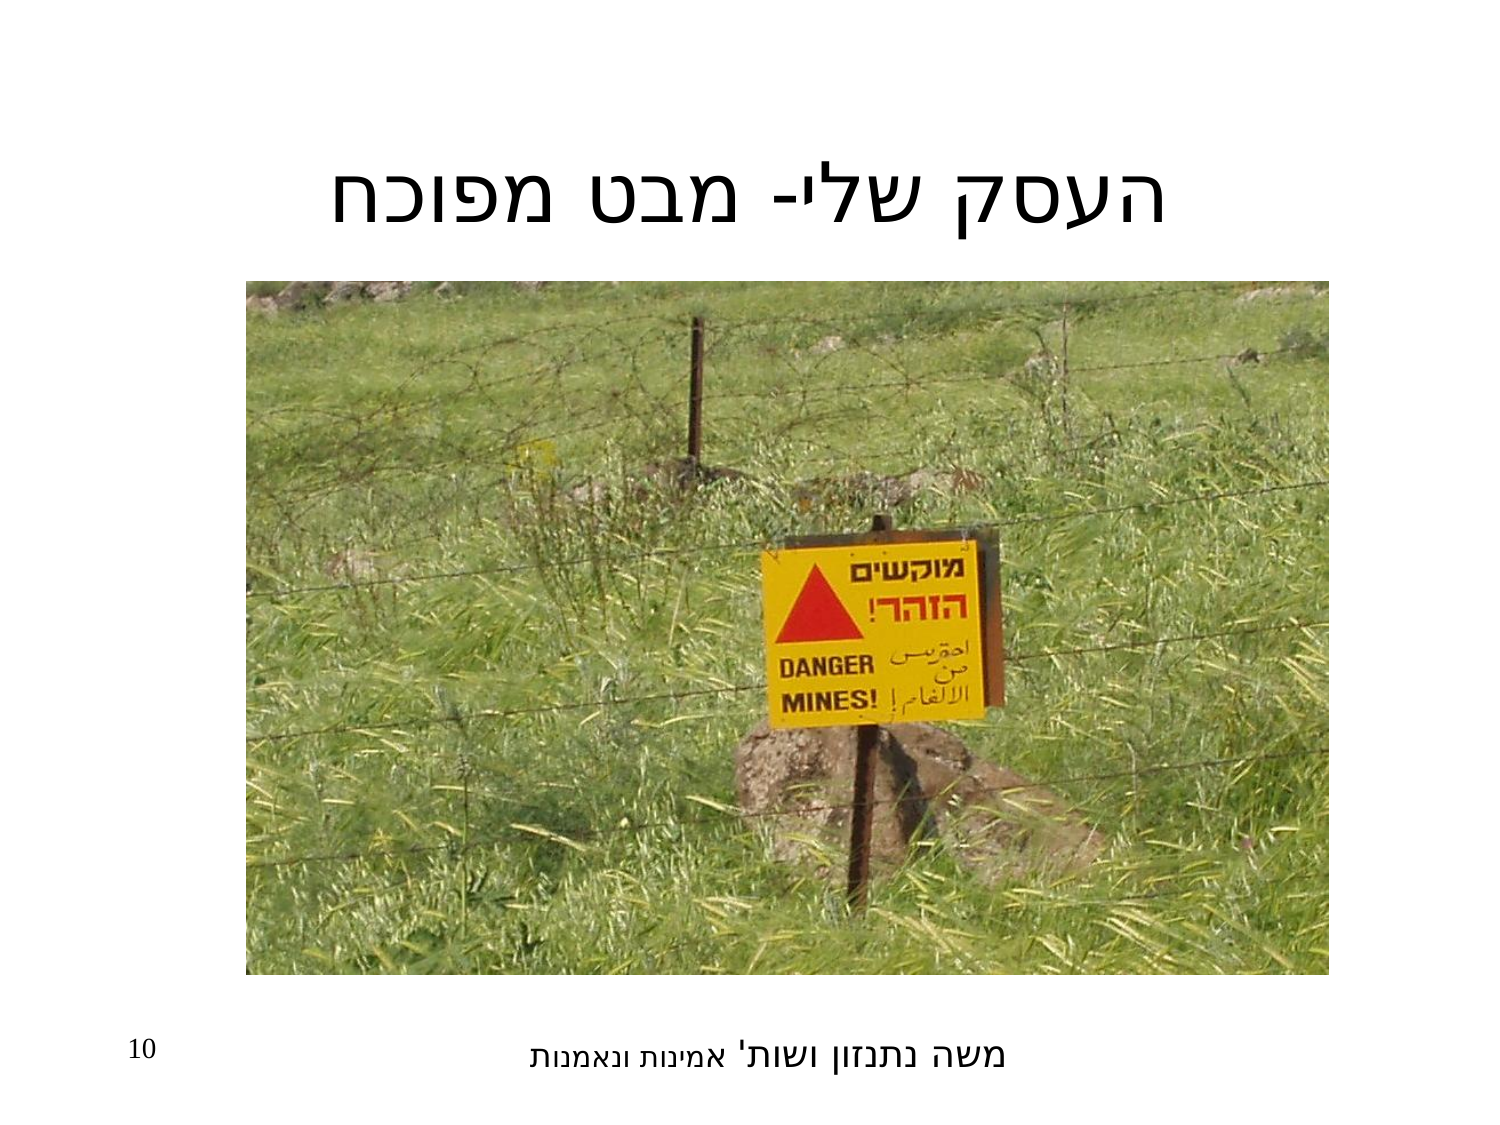

# העסק שלי- מבט מפוכח
10
משה נתנזון ושות'- אמינות ונאמנות